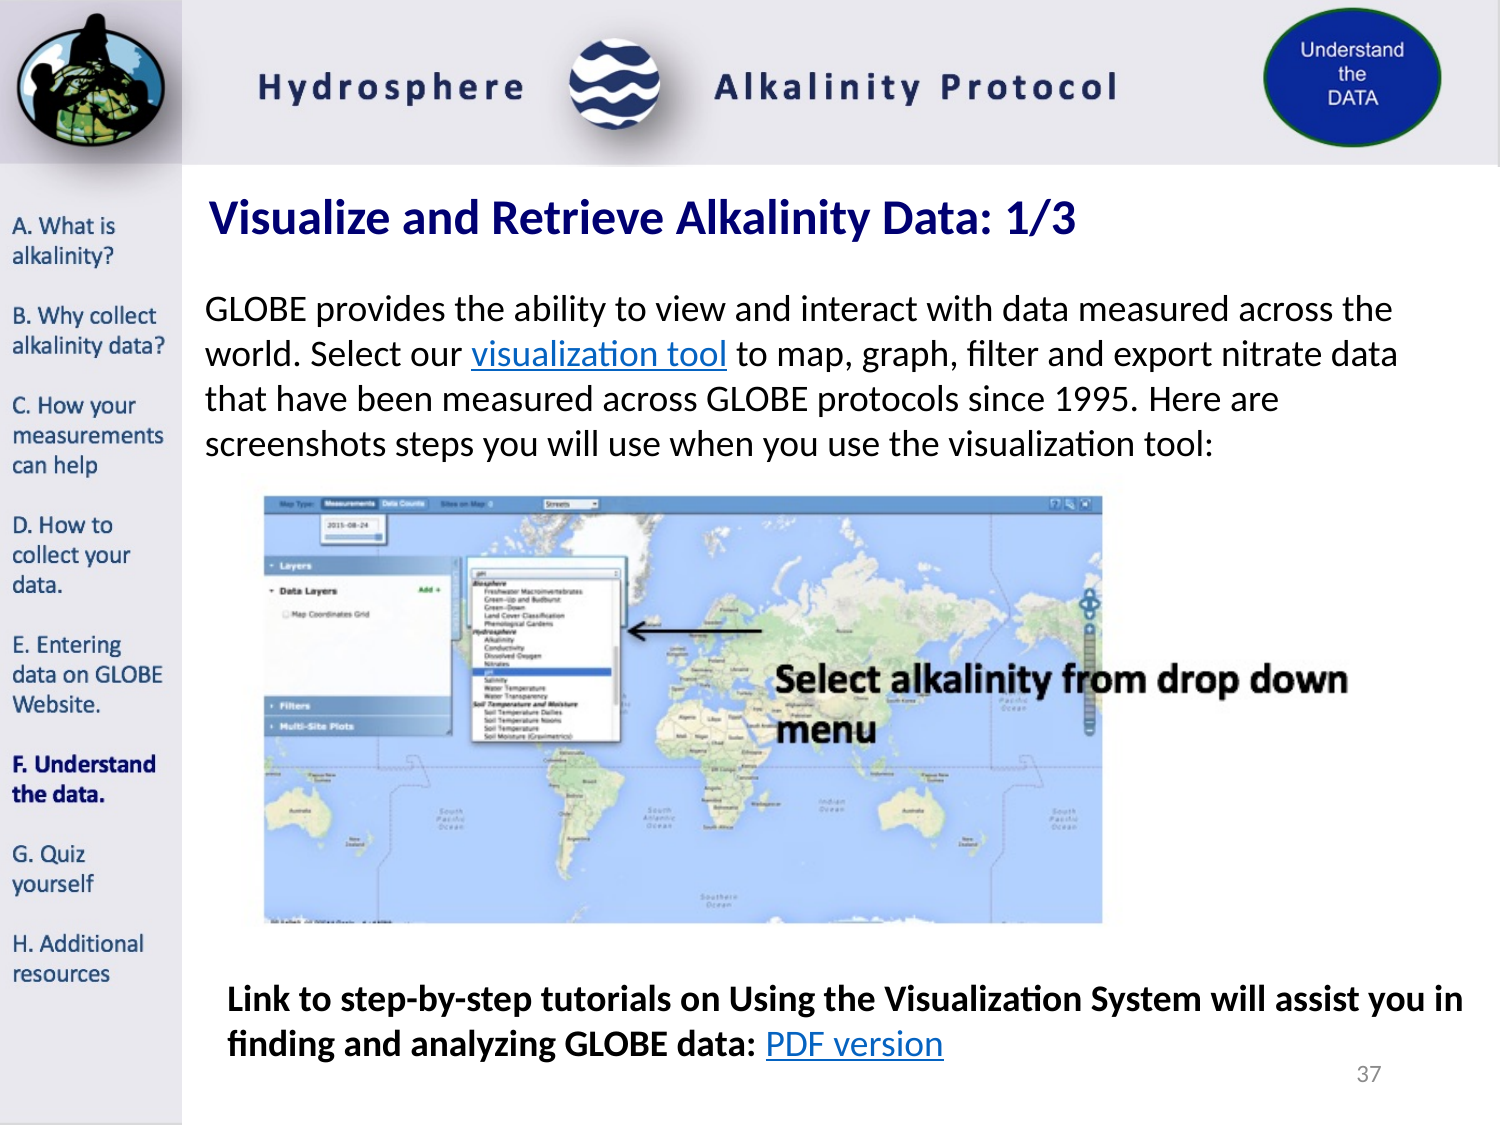

# Visualize and Retrieve Alkalinity Data: 1/3
GLOBE provides the ability to view and interact with data measured across the world. Select our visualization tool to map, graph, filter and export nitrate data that have been measured across GLOBE protocols since 1995. Here are screenshots steps you will use when you use the visualization tool:
Link to step-by-step tutorials on Using the Visualization System will assist you in finding and analyzing GLOBE data: PDF version